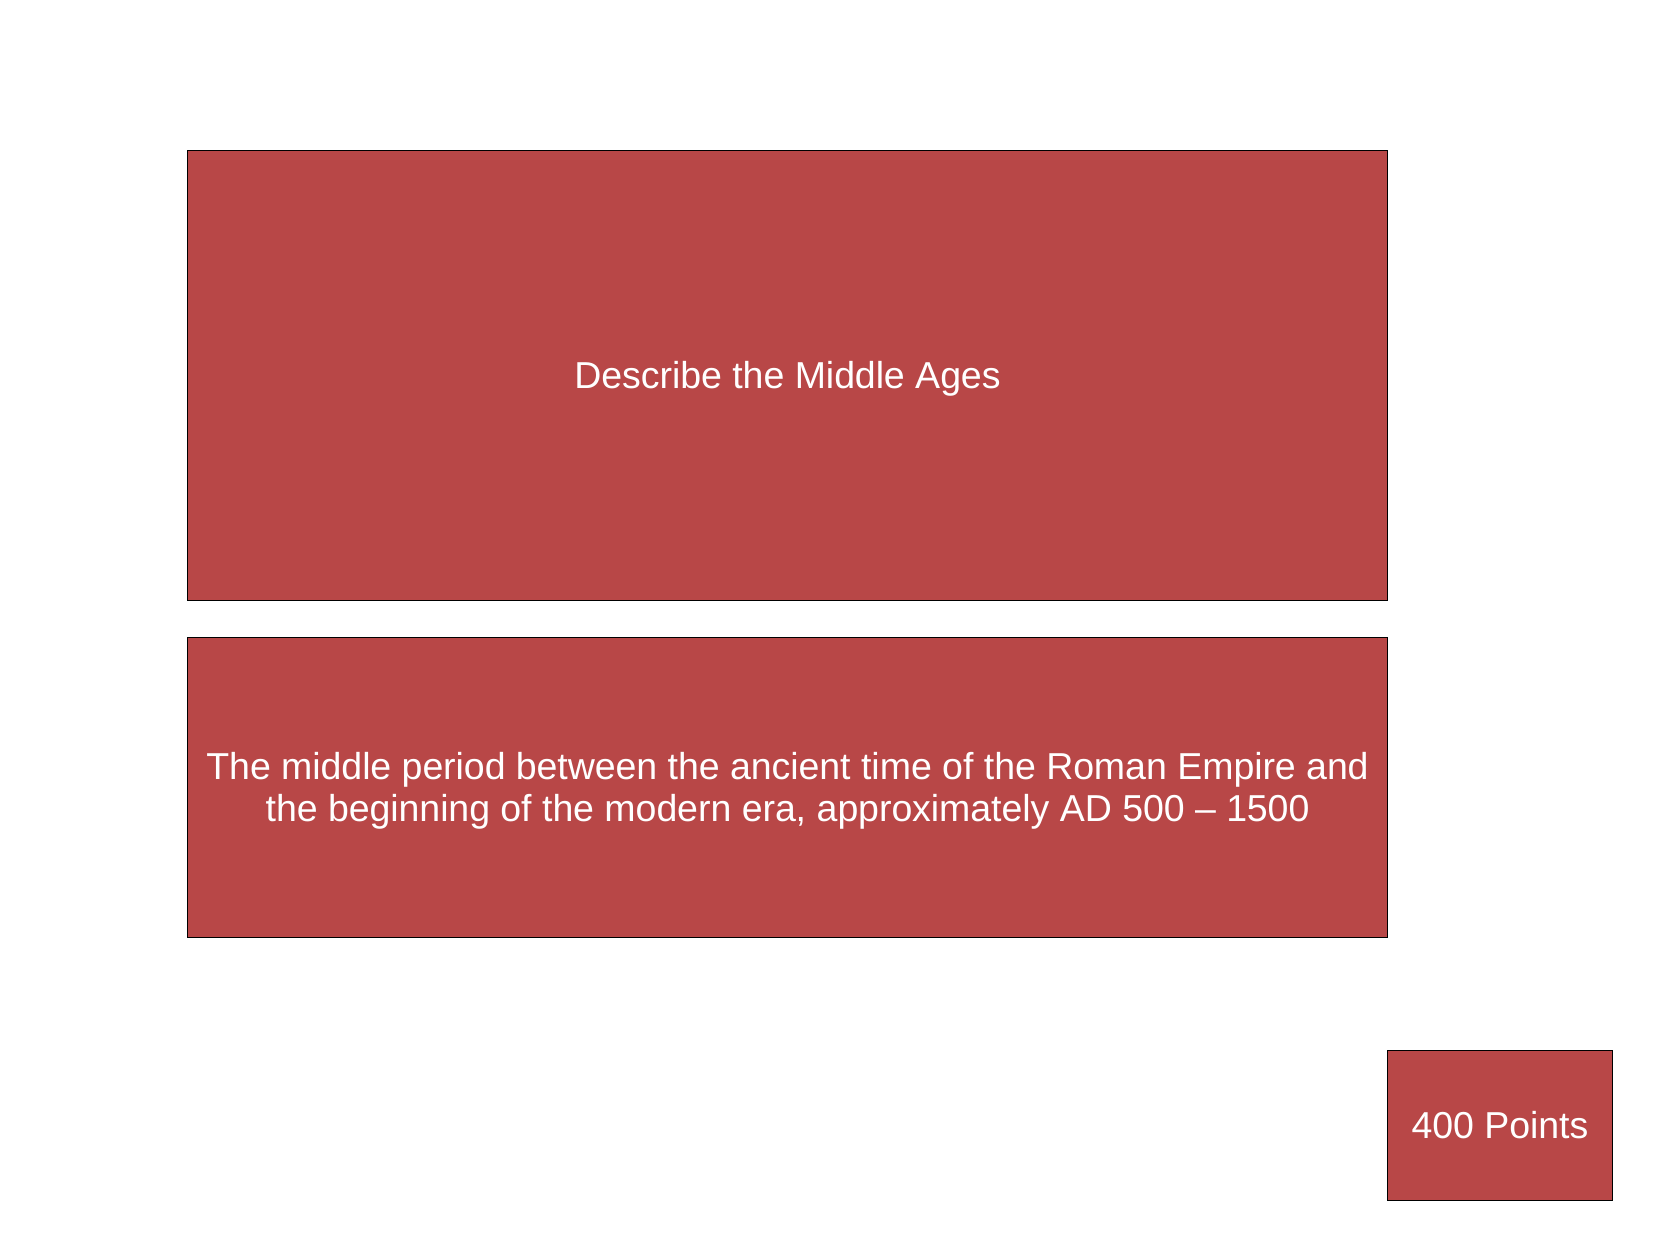

Describe the Middle Ages
The middle period between the ancient time of the Roman Empire and the beginning of the modern era, approximately AD 500 – 1500
400 Points